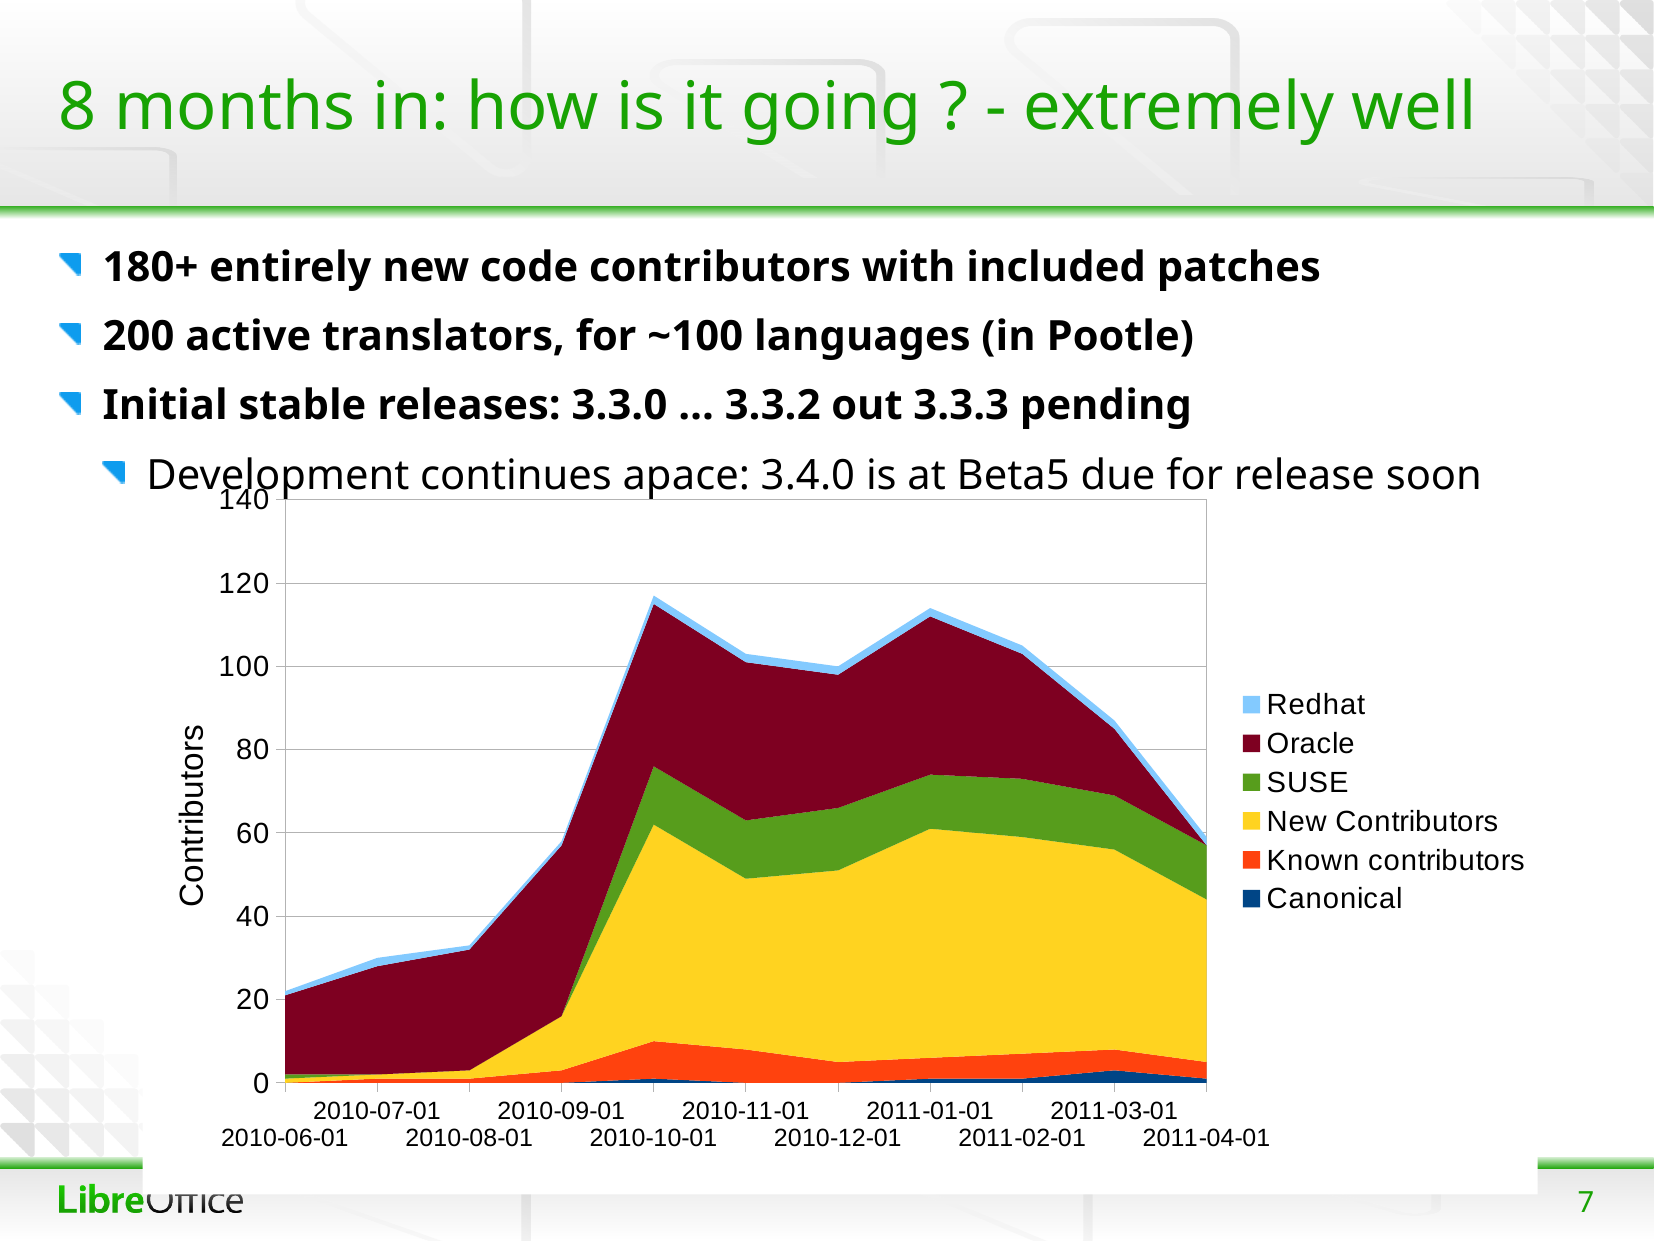

# 8 months in: how is it going ? - extremely well
180+ entirely new code contributors with included patches
200 active translators, for ~100 languages (in Pootle)
Initial stable releases: 3.3.0 … 3.3.2 out 3.3.3 pending
Development continues apace: 3.4.0 is at Beta5 due for release soon
### Chart
| Category | Canonical | Known contributors | New Contributors | SUSE | Oracle | Redhat |
|---|---|---|---|---|---|---|
| 2010-06-01 | 0.0 | 0.0 | 1.0 | 1.0 | 19.0 | 1.0 |
| 2010-07-01 | 0.0 | 1.0 | 1.0 | 0.0 | 26.0 | 2.0 |
| 2010-08-01 | 0.0 | 1.0 | 2.0 | 0.0 | 29.0 | 1.0 |
| 2010-09-01 | 0.0 | 3.0 | 13.0 | 0.0 | 41.0 | 1.0 |
| 2010-10-01 | 1.0 | 9.0 | 52.0 | 14.0 | 39.0 | 2.0 |
| 2010-11-01 | 0.0 | 8.0 | 41.0 | 14.0 | 38.0 | 2.0 |
| 2010-12-01 | 0.0 | 5.0 | 46.0 | 15.0 | 32.0 | 2.0 |
| 2011-01-01 | 1.0 | 5.0 | 55.0 | 13.0 | 38.0 | 2.0 |
| 2011-02-01 | 1.0 | 6.0 | 52.0 | 14.0 | 30.0 | 2.0 |
| 2011-03-01 | 3.0 | 5.0 | 48.0 | 13.0 | 16.0 | 2.0 |
| 2011-04-01 | 1.0 | 4.0 | 39.0 | 13.0 | 0.0 | 2.0 |7